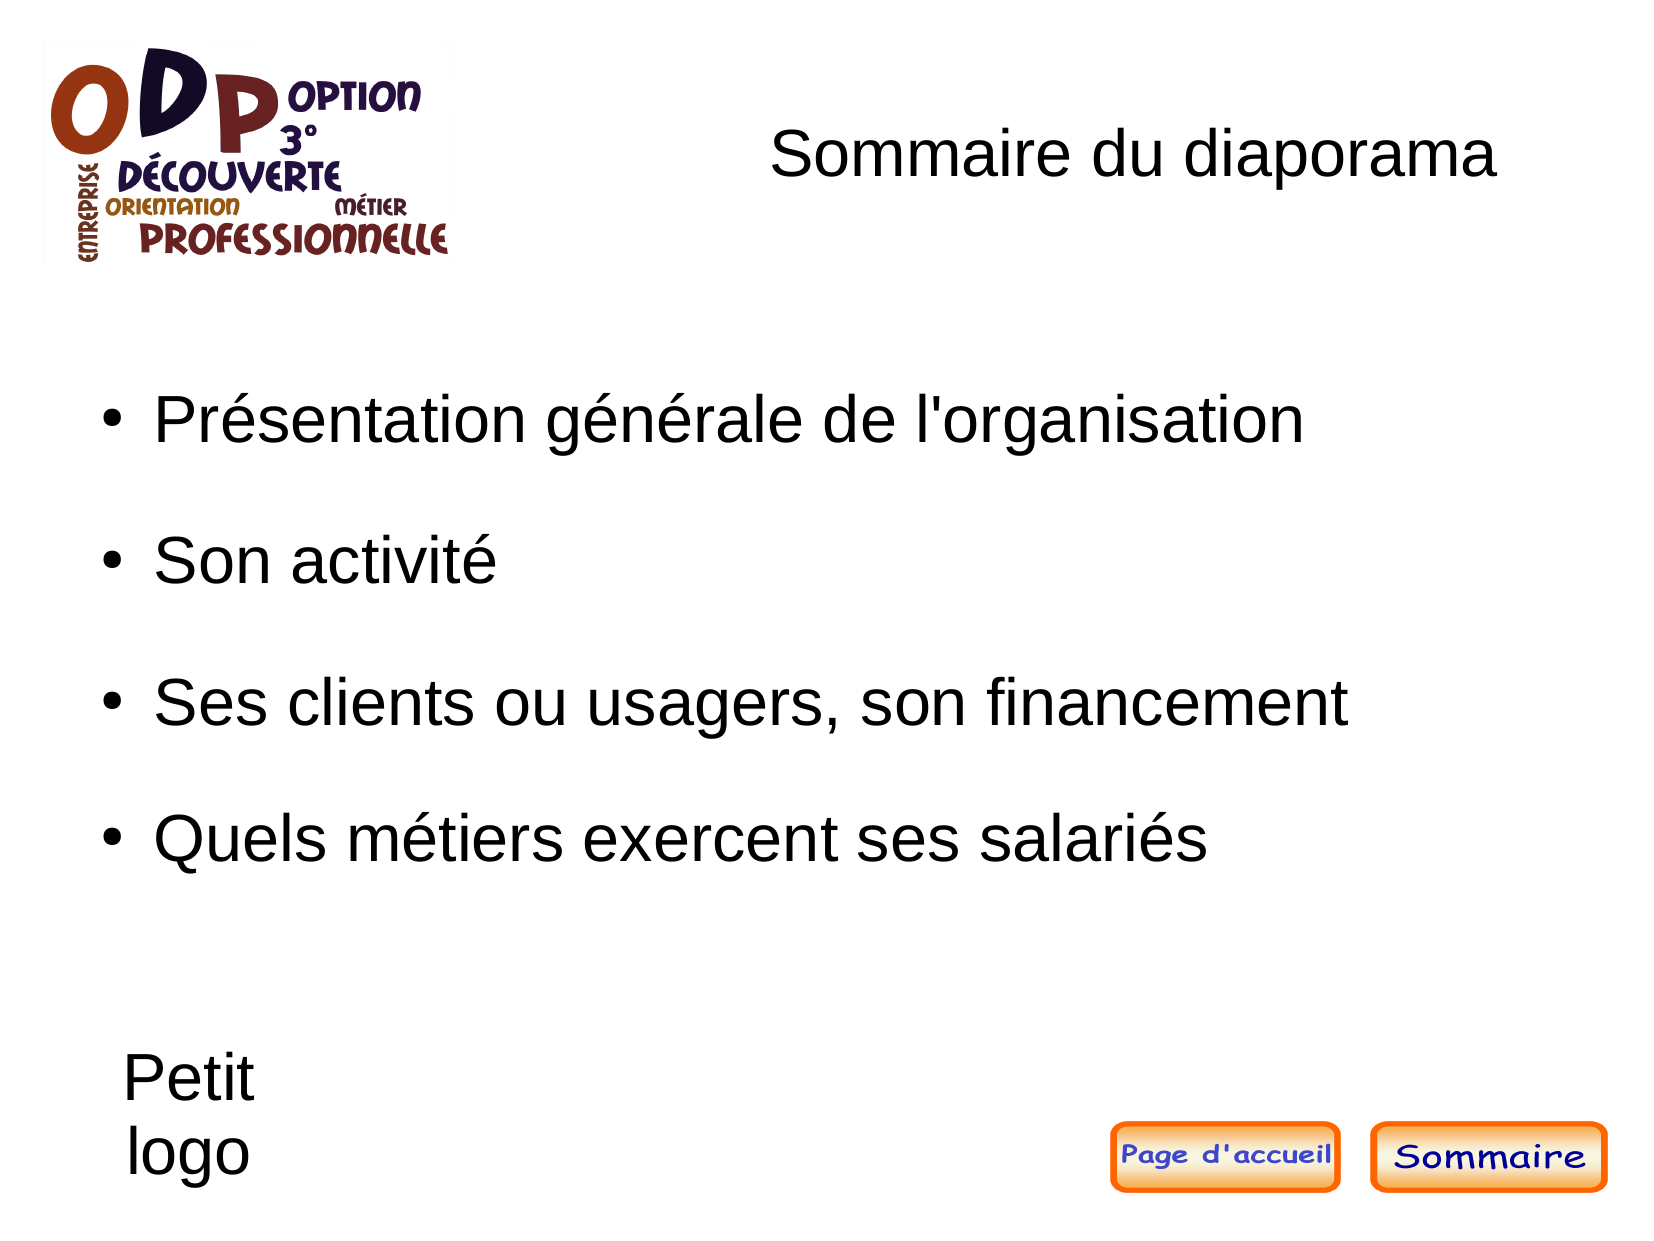

# Sommaire du diaporama
Présentation générale de l'organisation
Son activité
Ses clients ou usagers, son financement
Quels métiers exercent ses salariés
Petit logo